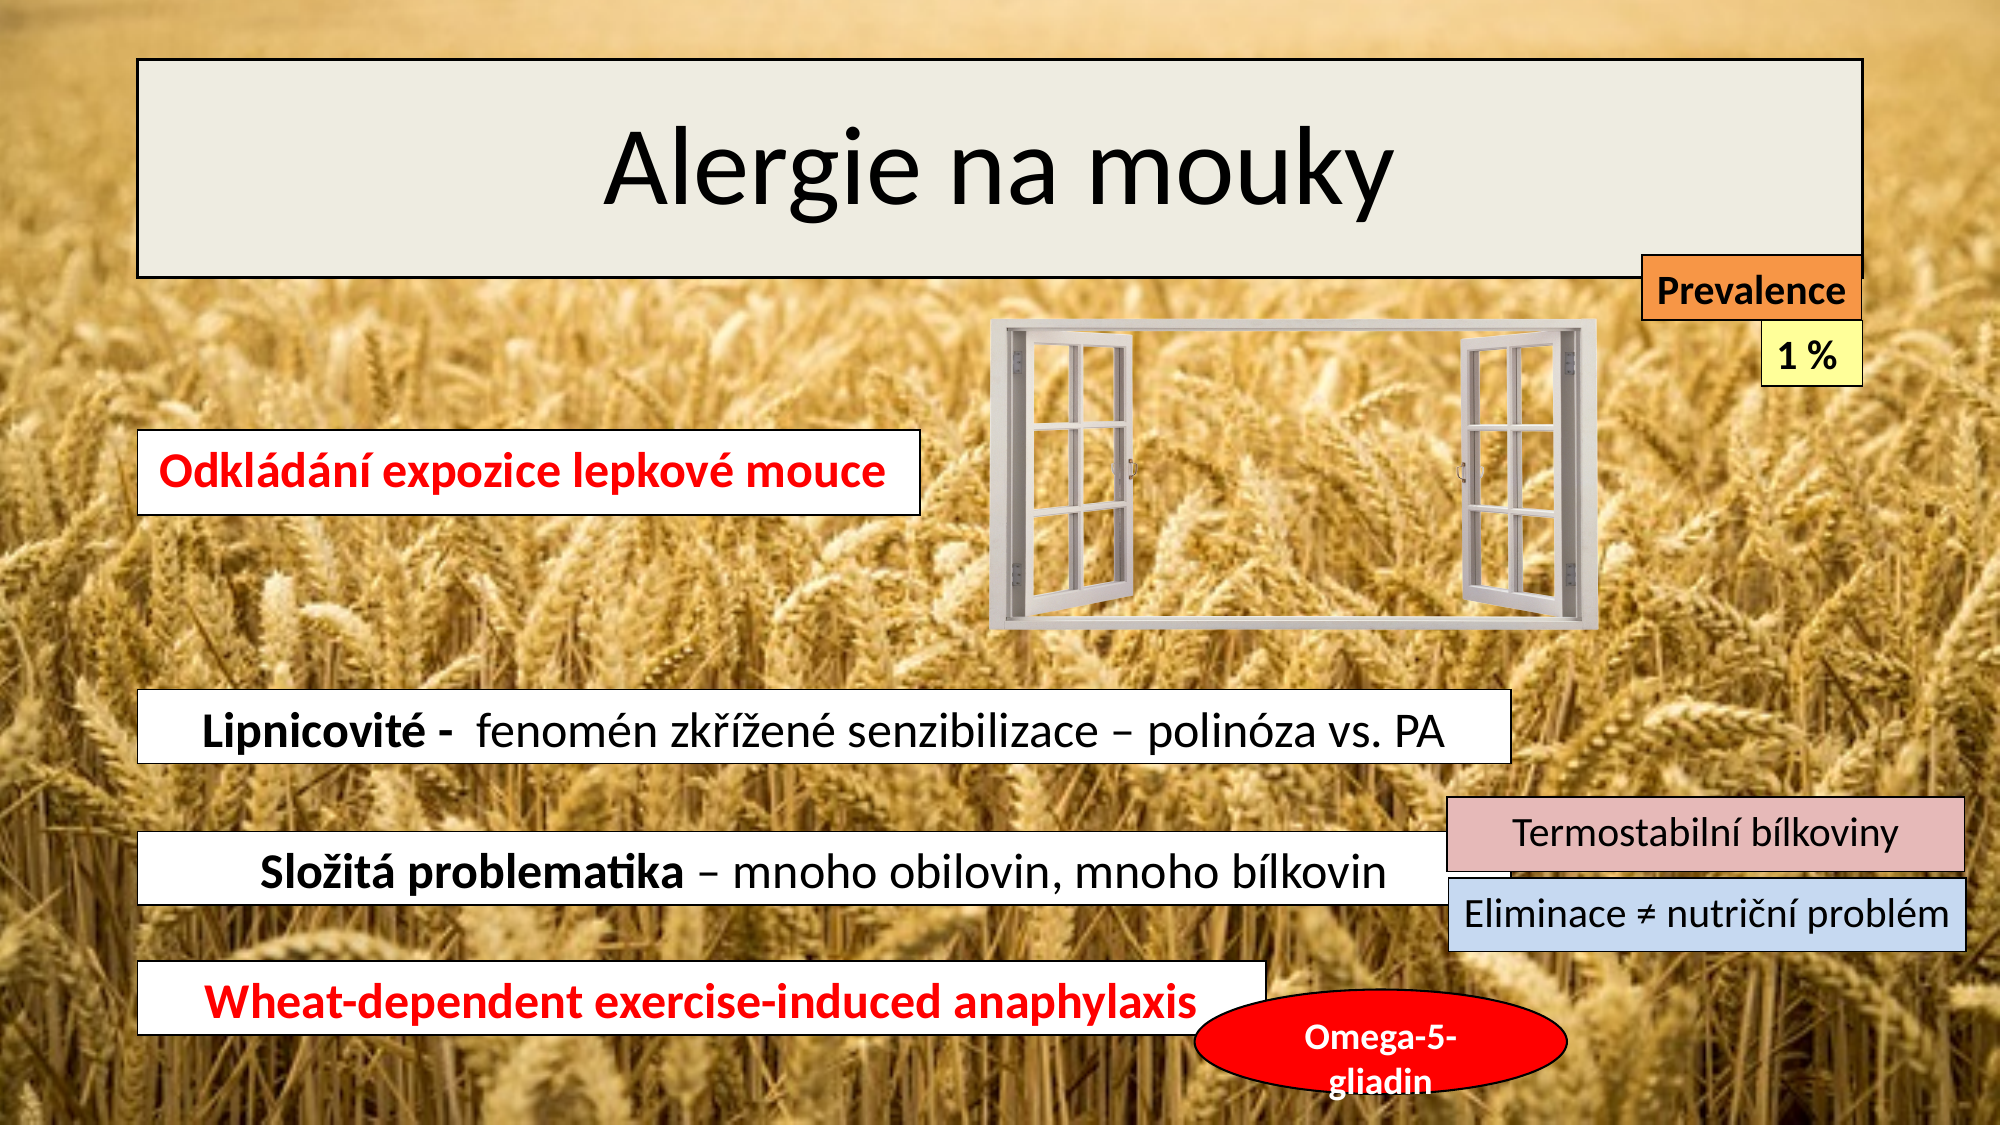

Alergie na mouky
Prevalence
1 %
# Odkládání expozice lepkové mouce
Lipnicovité - fenomén zkřížené senzibilizace – polinóza vs. PA
Termostabilní bílkoviny
Složitá problematika – mnoho obilovin, mnoho bílkovin
Eliminace ≠ nutriční problém
Wheat-dependent exercise-induced anaphylaxis
Omega-5-gliadin